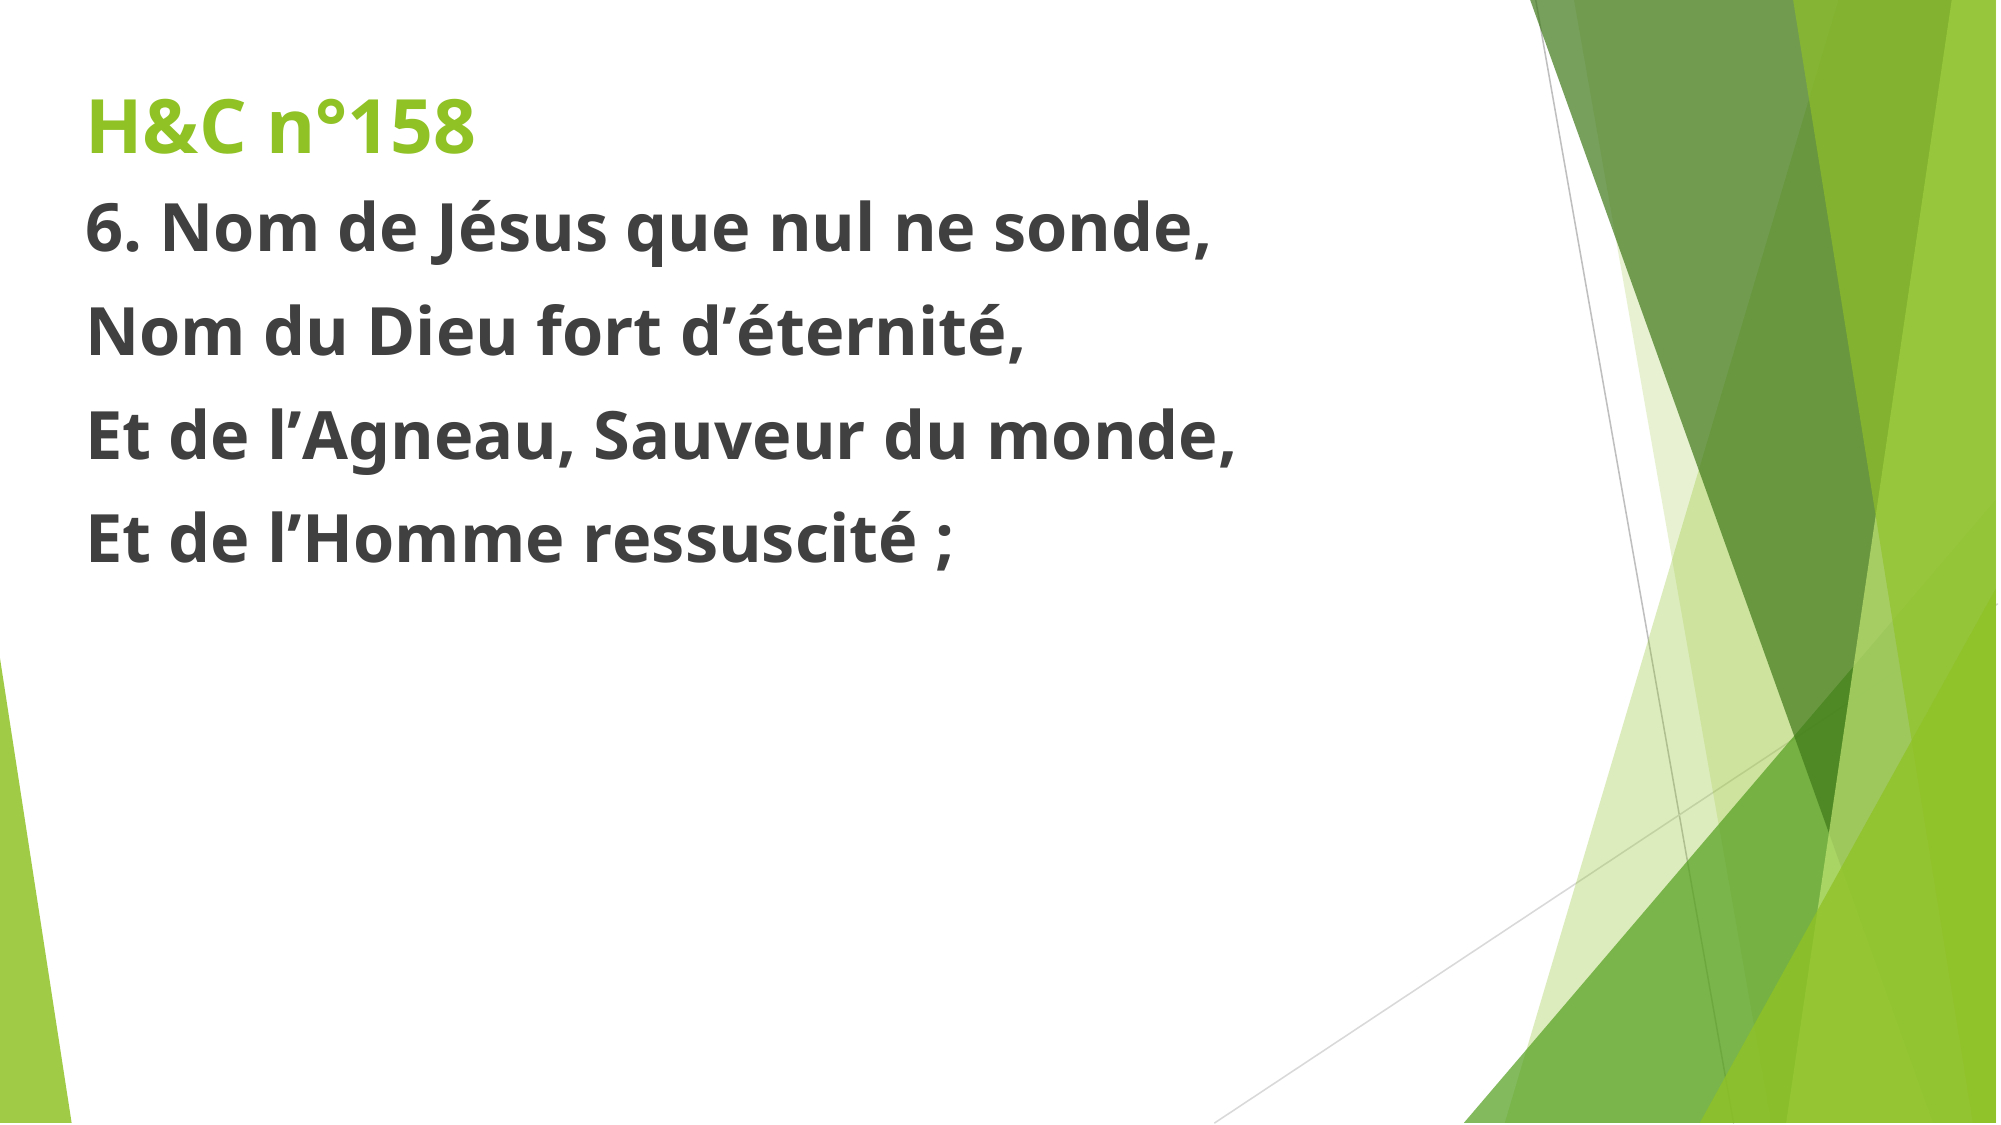

H&C n°158
6. Nom de Jésus que nul ne sonde,
Nom du Dieu fort d’éternité,
Et de l’Agneau, Sauveur du monde,
Et de l’Homme ressuscité ;